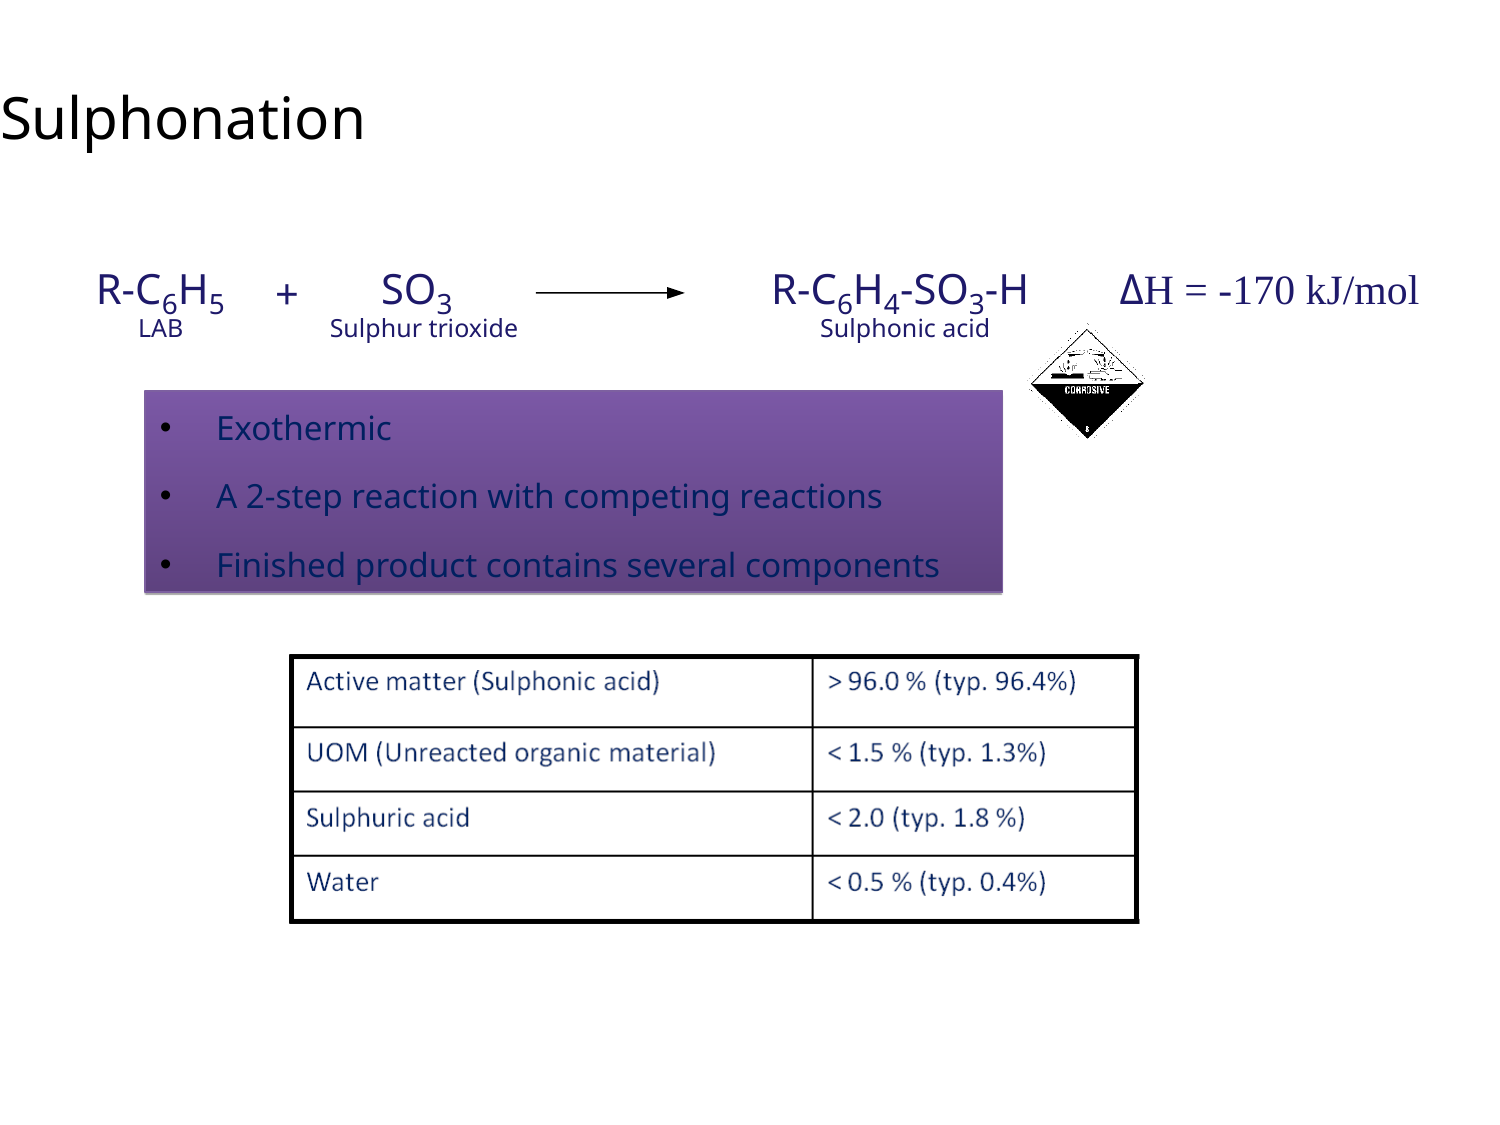

# Sulphonation
R-C6H5
LAB
SO3
Sulphur trioxide
R-C6H4-SO3-H
Sulphonic acid
+
ΔH = -170 kJ/mol
Exothermic
A 2-step reaction with competing reactions
Finished product contains several components